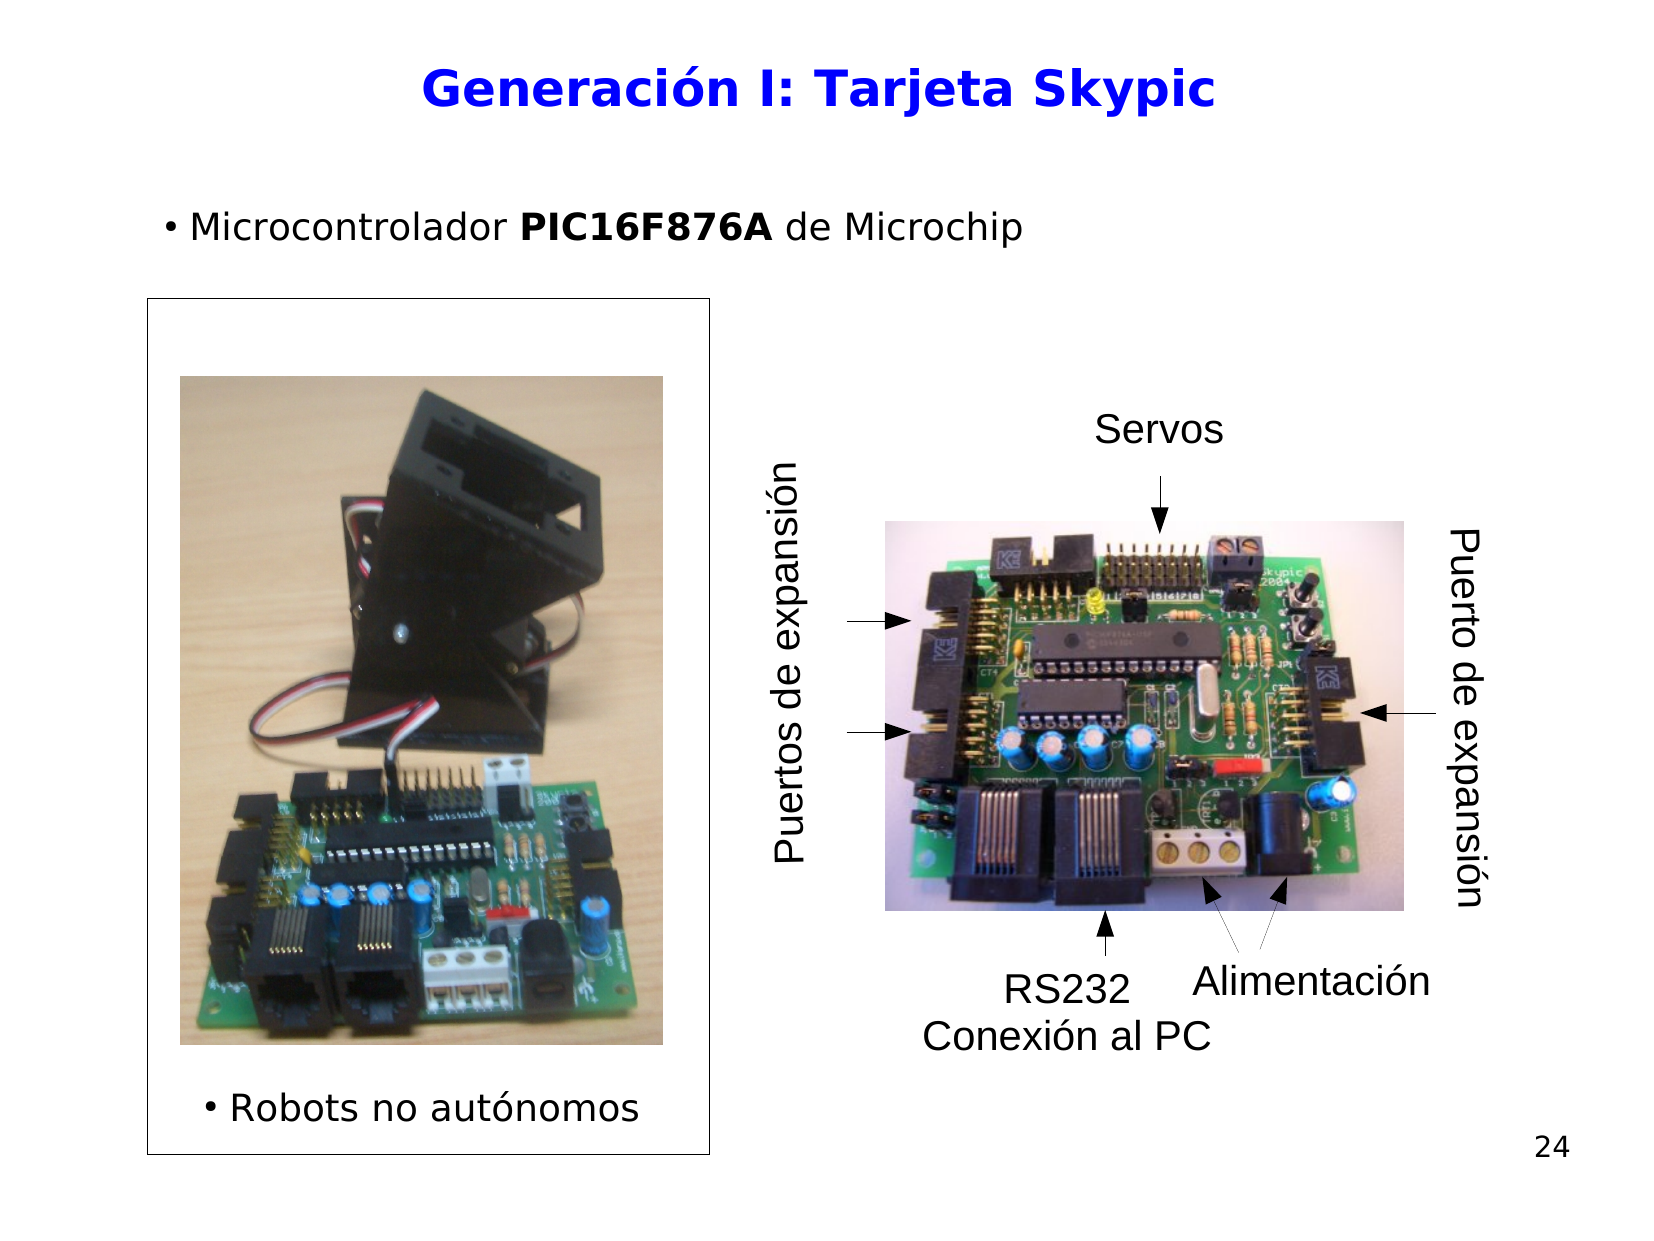

Generación I: Tarjeta Skypic
 Microcontrolador PIC16F876A de Microchip
Servos
Puertos de expansión
Puerto de expansión
Alimentación
RS232
Conexión al PC
 Robots no autónomos
24